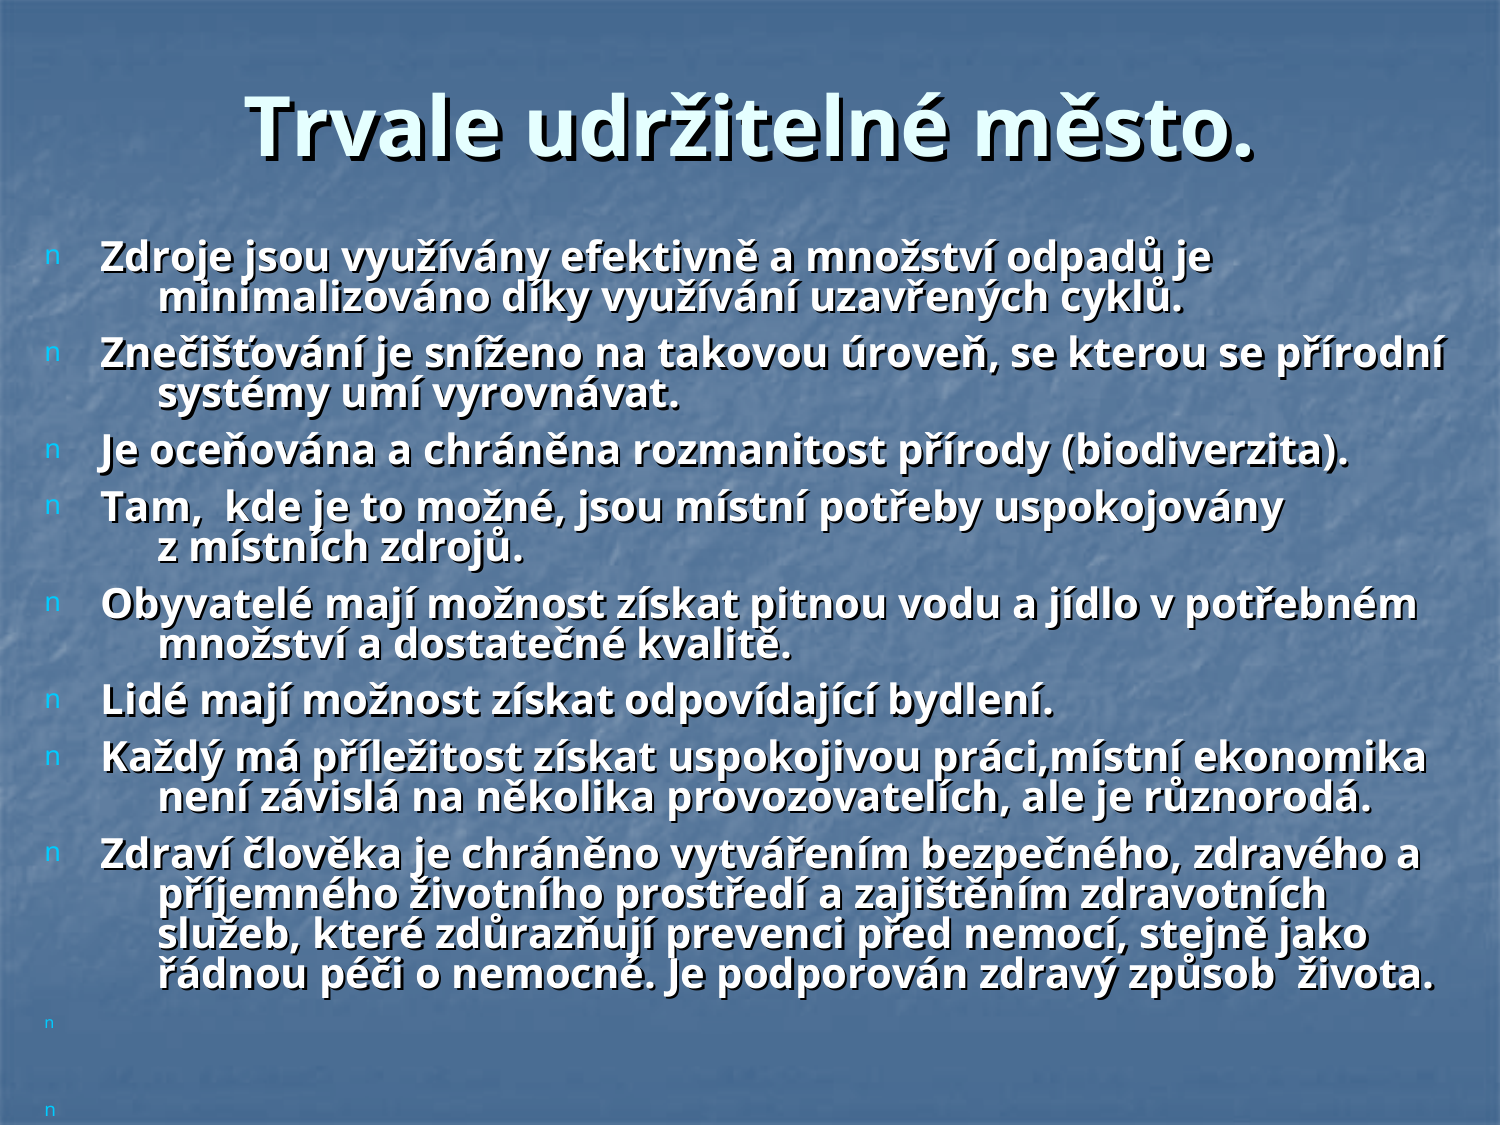

# Trvale udržitelné město.
Zdroje jsou využívány efektivně a množství odpadů je minimalizováno díky využívání uzavřených cyklů.
Znečišťování je sníženo na takovou úroveň, se kterou se přírodní systémy umí vyrovnávat.
Je oceňována a chráněna rozmanitost přírody (biodiverzita).
Tam, kde je to možné, jsou místní potřeby uspokojovány z místních zdrojů.
Obyvatelé mají možnost získat pitnou vodu a jídlo v potřebném množství a dostatečné kvalitě.
Lidé mají možnost získat odpovídající bydlení.
Každý má příležitost získat uspokojivou práci,místní ekonomika není závislá na několika provozovatelích, ale je různorodá.
Zdraví člověka je chráněno vytvářením bezpečného, zdravého a příjemného životního prostředí a zajištěním zdravotních služeb, které zdůrazňují prevenci před nemocí, stejně jako řádnou péči o nemocné. Je podporován zdravý způsob života.